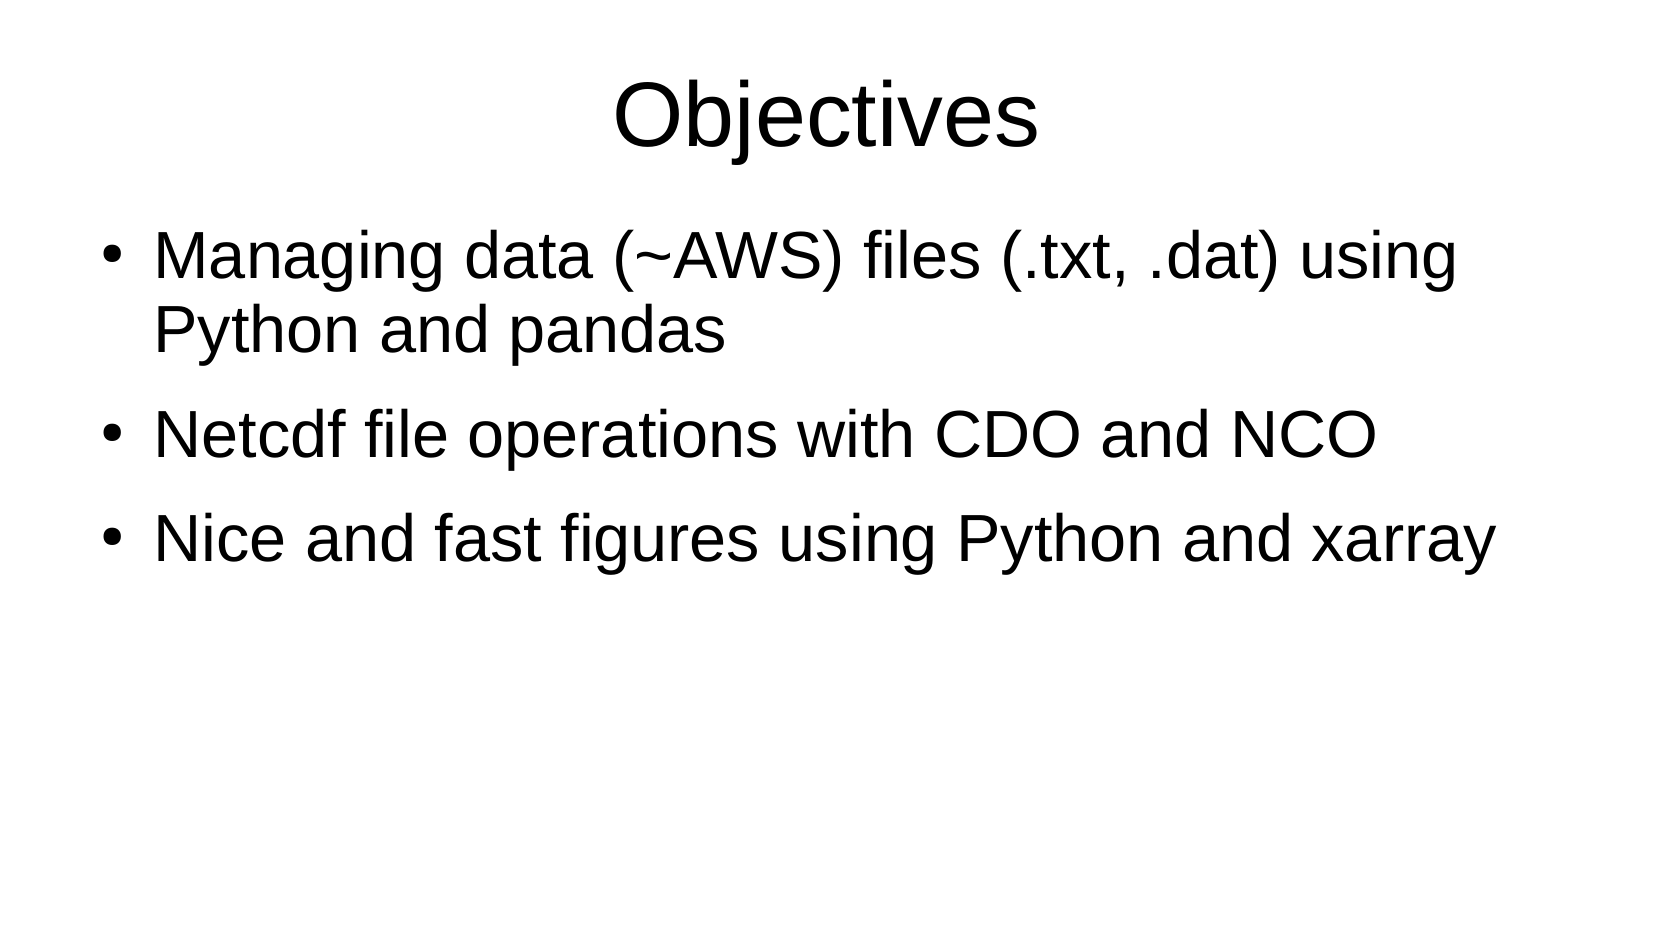

# Objectives
Managing data (~AWS) files (.txt, .dat) using Python and pandas
Netcdf file operations with CDO and NCO
Nice and fast figures using Python and xarray